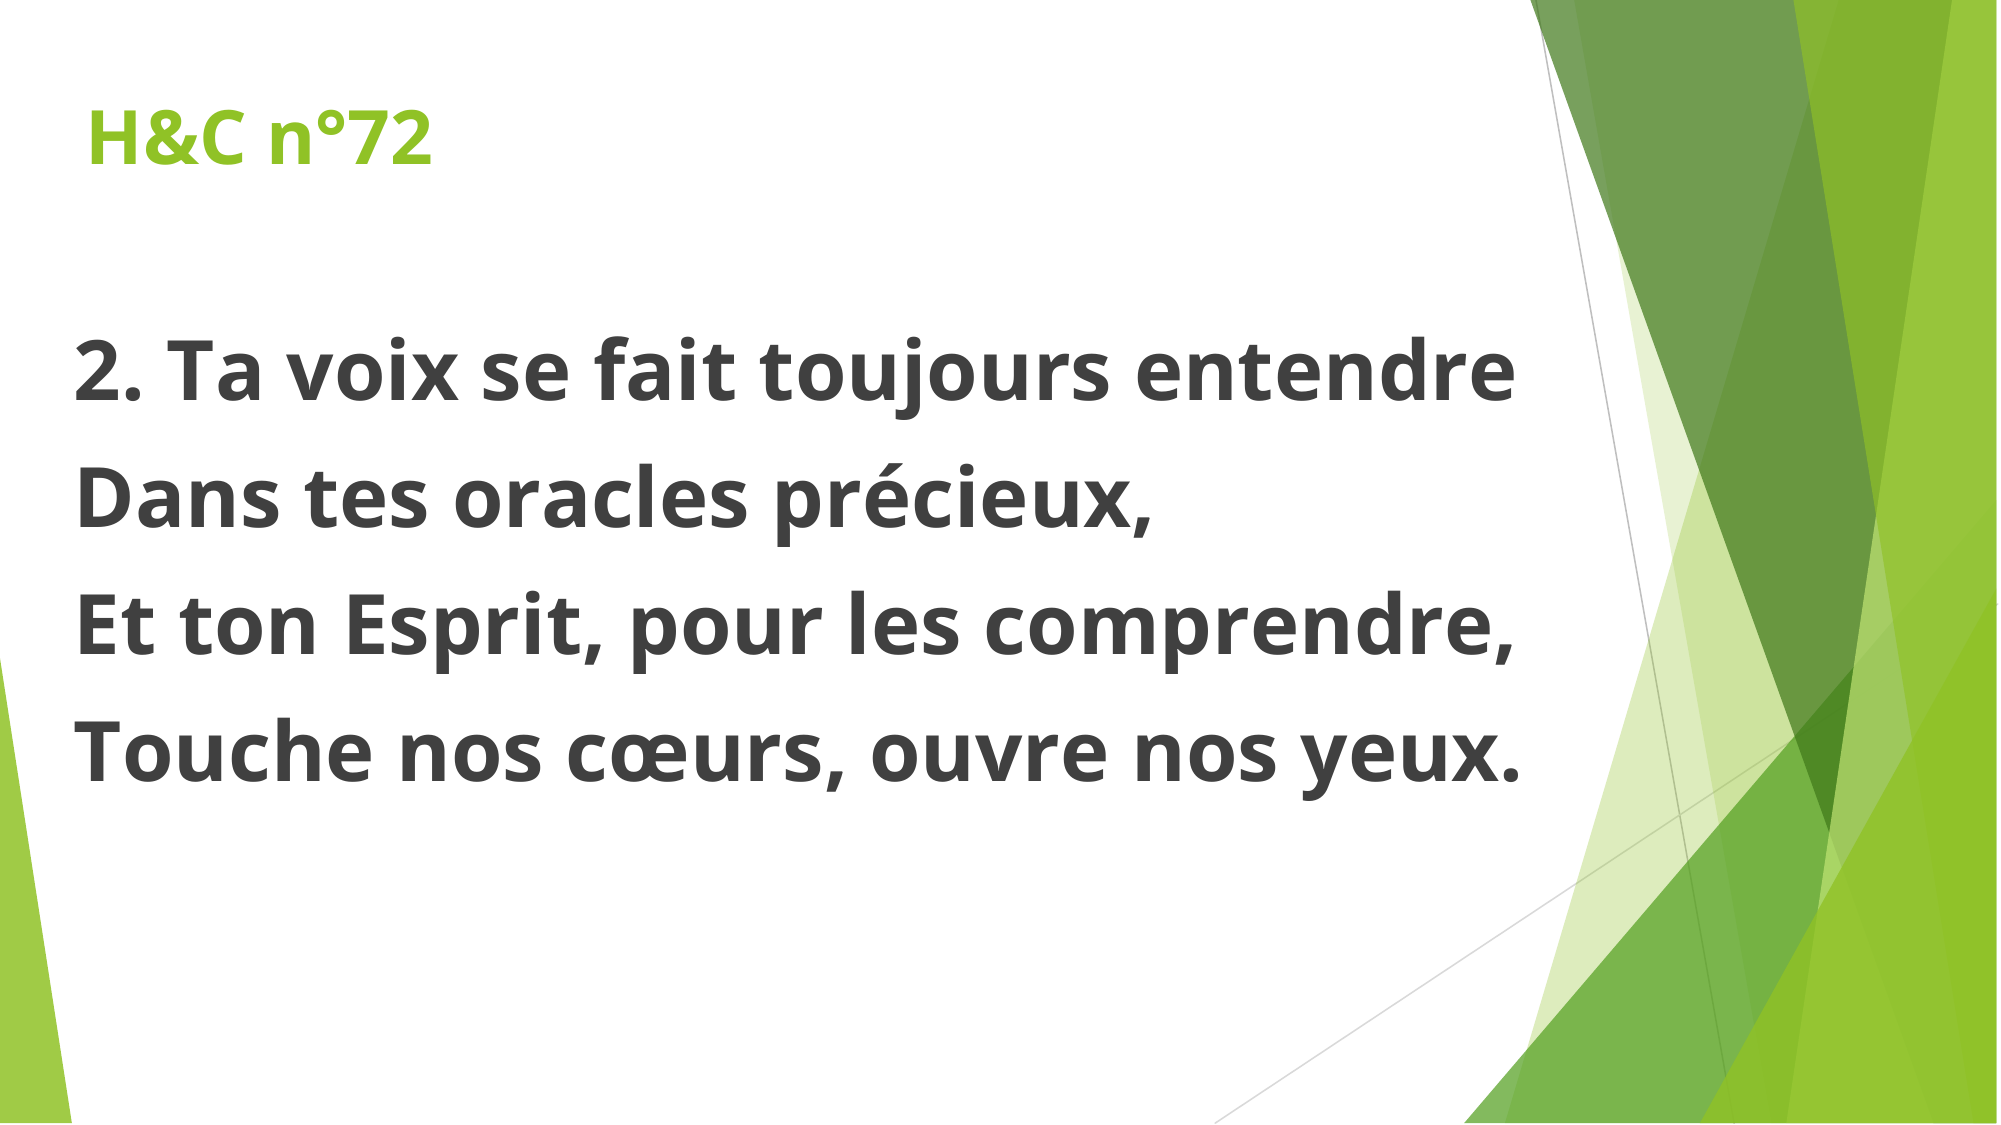

H&C n°72
2. Ta voix se fait toujours entendre
Dans tes oracles précieux,
Et ton Esprit, pour les comprendre,
Touche nos cœurs, ouvre nos yeux.